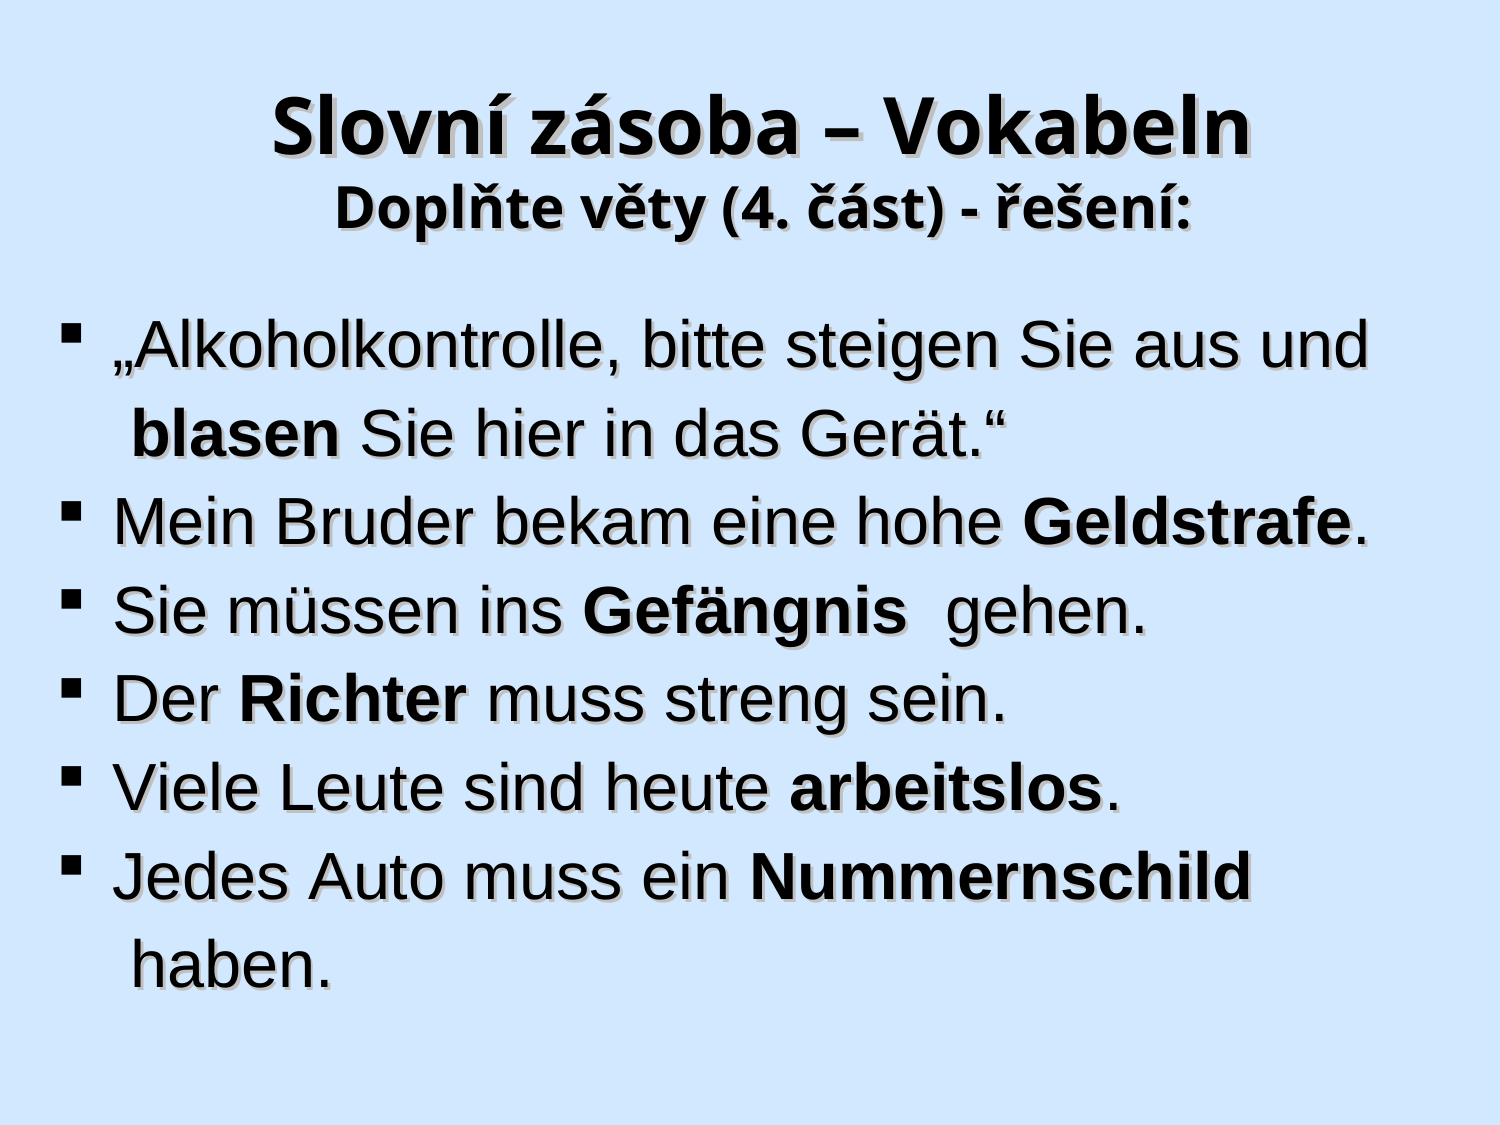

# Slovní zásoba – Vokabeln Doplňte věty (4. část) - řešení:
„Alkoholkontrolle, bitte steigen Sie aus und
 blasen Sie hier in das Gerät.“
Mein Bruder bekam eine hohe Geldstrafe.
Sie müssen ins Gefängnis gehen.
Der Richter muss streng sein.
Viele Leute sind heute arbeitslos.
Jedes Auto muss ein Nummernschild
 haben.